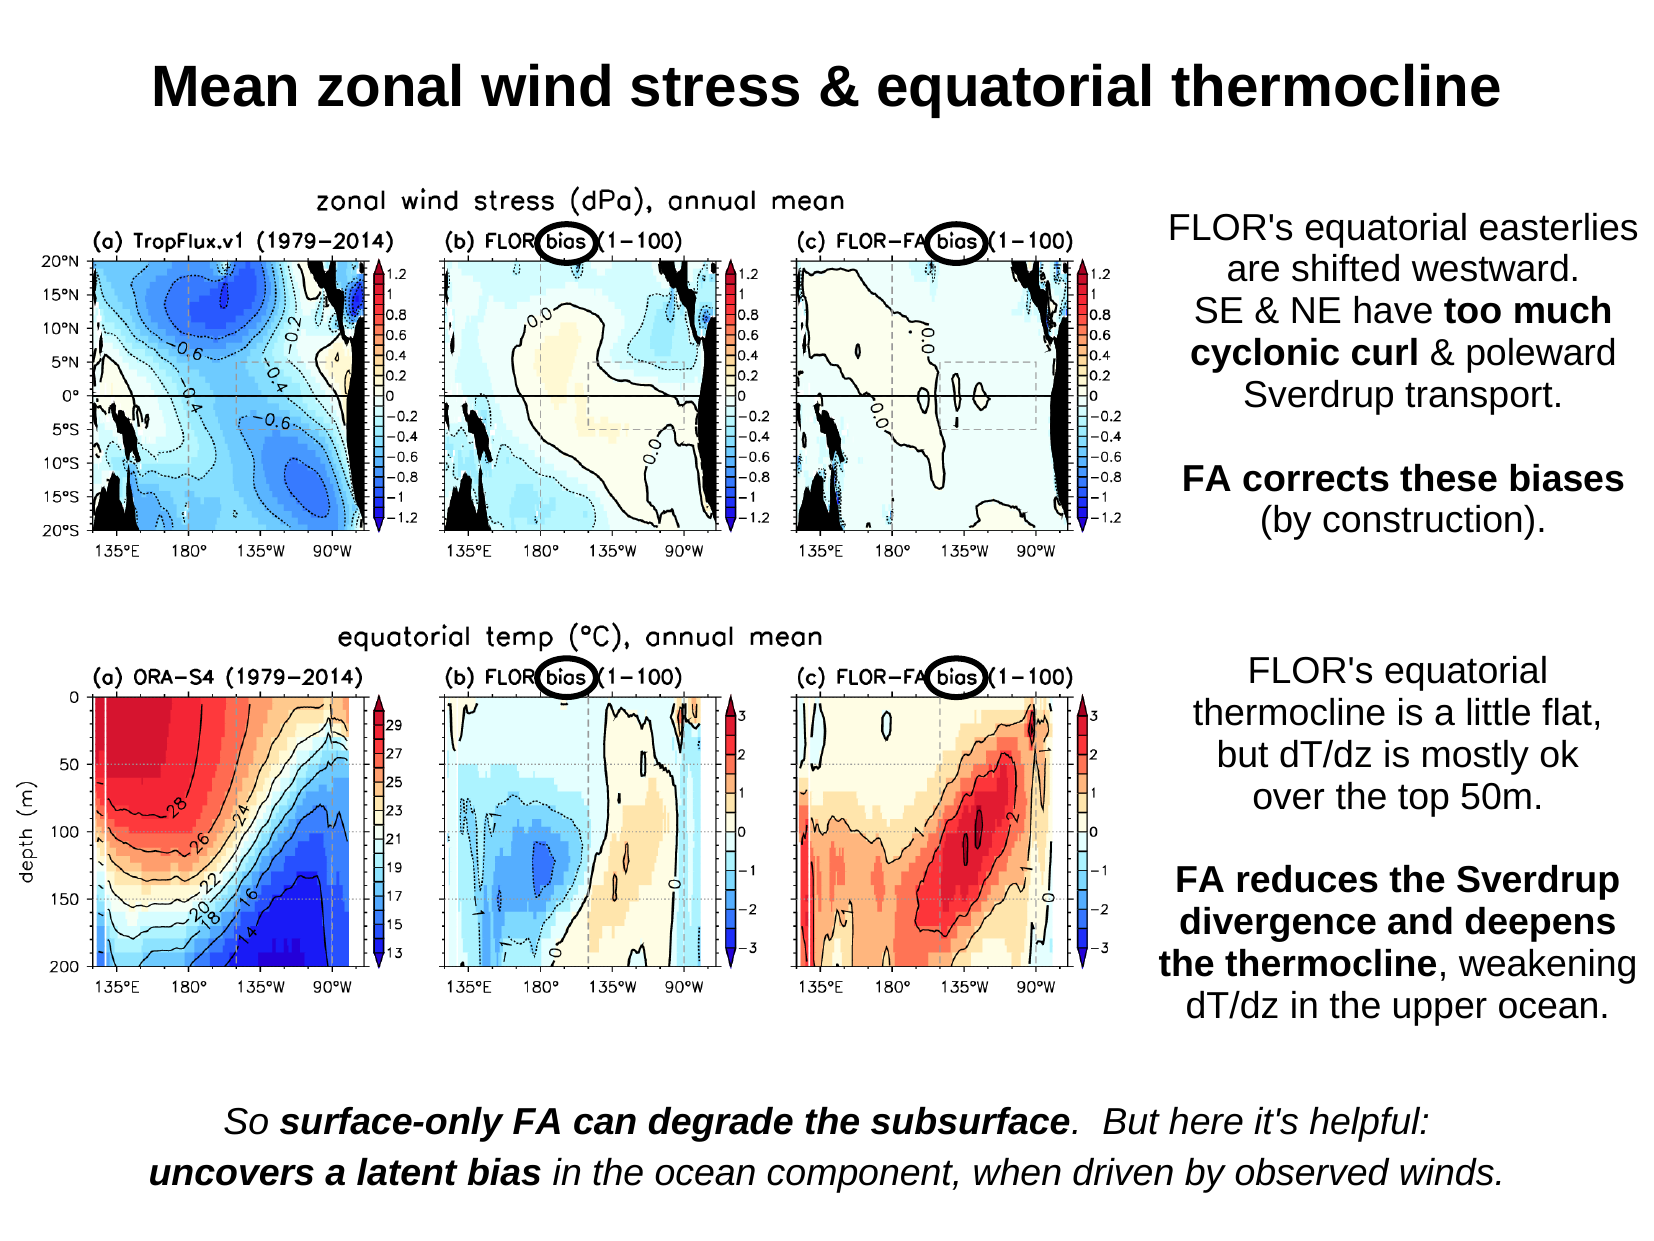

Mean zonal wind stress & equatorial thermocline
FLOR's equatorial easterlies are shifted westward.
SE & NE have too much cyclonic curl & poleward Sverdrup transport.
FA corrects these biases
(by construction).
FLOR's equatorial thermocline is a little flat,
but dT/dz is mostly ok
over the top 50m.
FA reduces the Sverdrup divergence and deepens
the thermocline, weakening dT/dz in the upper ocean.
So surface-only FA can degrade the subsurface. But here it's helpful:
uncovers a latent bias in the ocean component, when driven by observed winds.